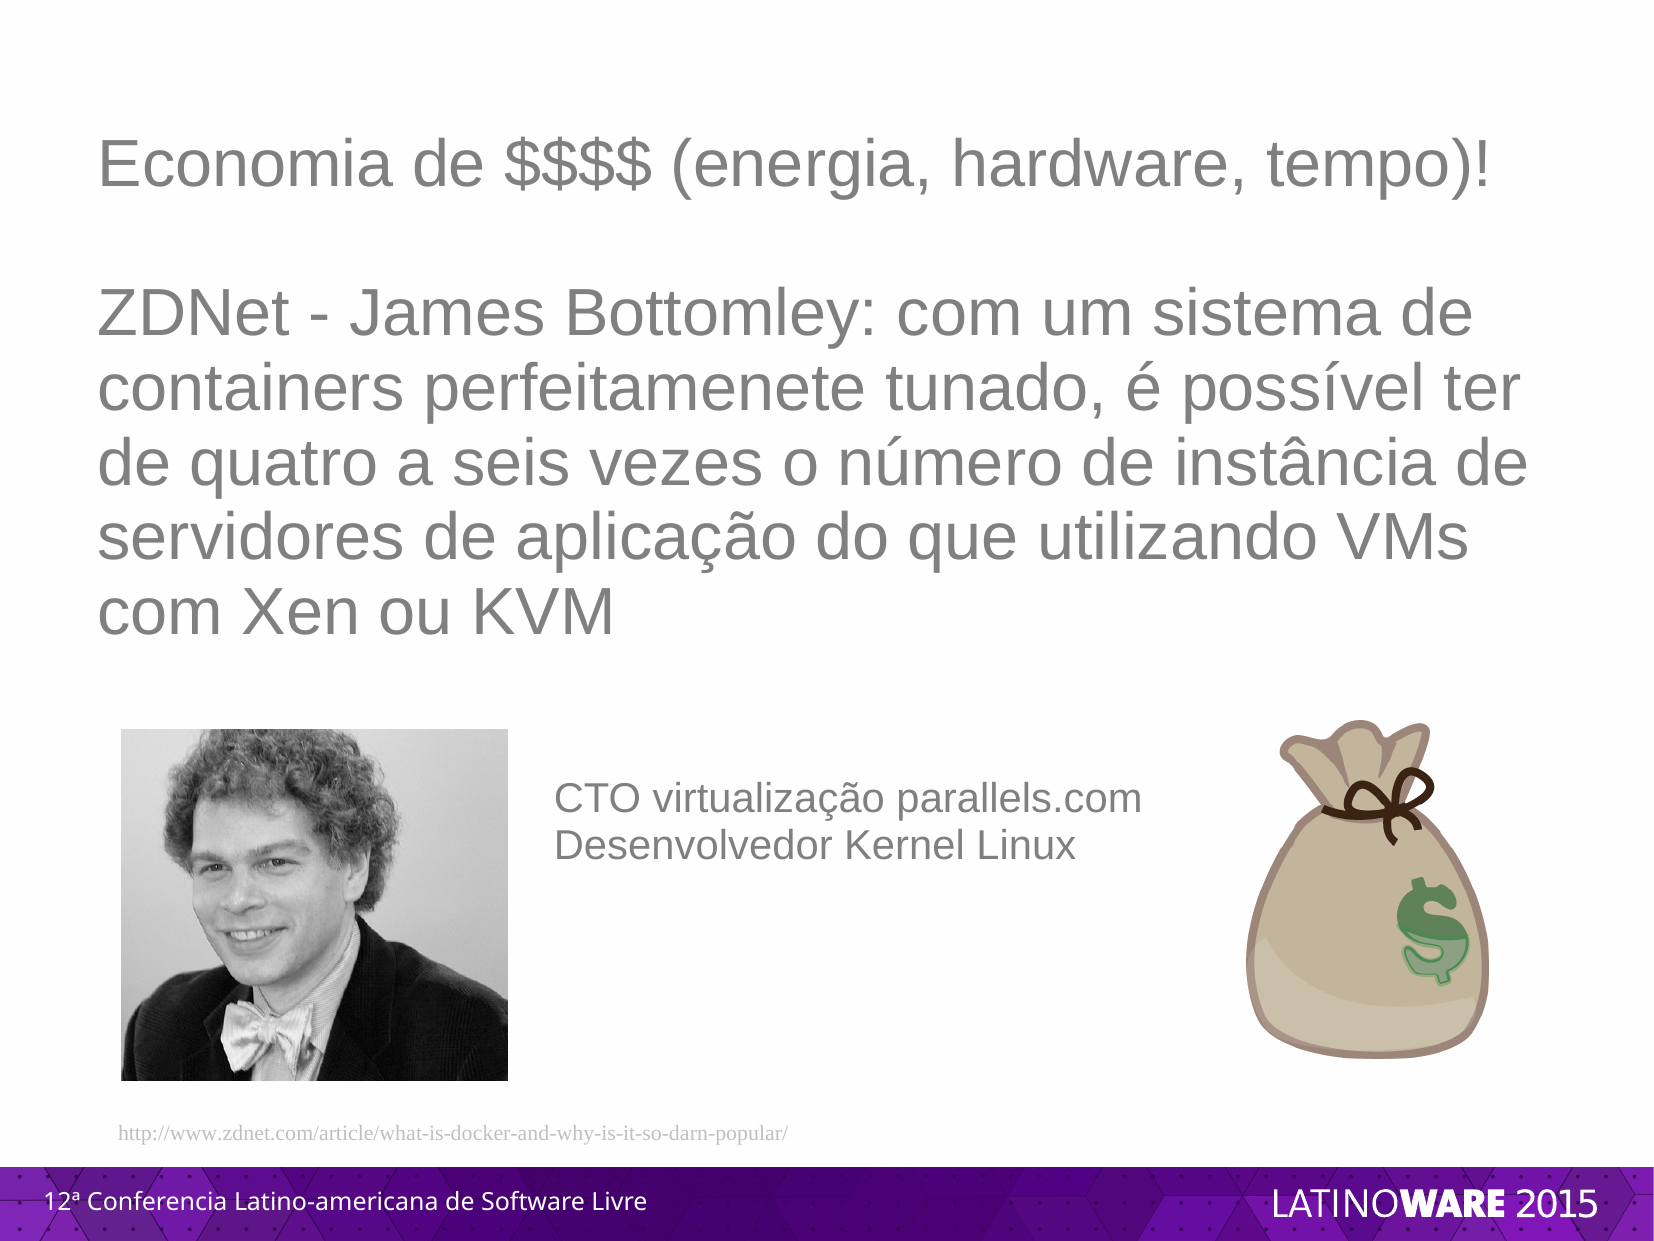

Economia de $$$$ (energia, hardware, tempo)!
ZDNet - James Bottomley: com um sistema de containers perfeitamenete tunado, é possível ter de quatro a seis vezes o número de instância de servidores de aplicação do que utilizando VMs com Xen ou KVM
CTO virtualização parallels.com
Desenvolvedor Kernel Linux
http://www.zdnet.com/article/what-is-docker-and-why-is-it-so-darn-popular/
12ª Conferencia Latino-americana de Software Livre